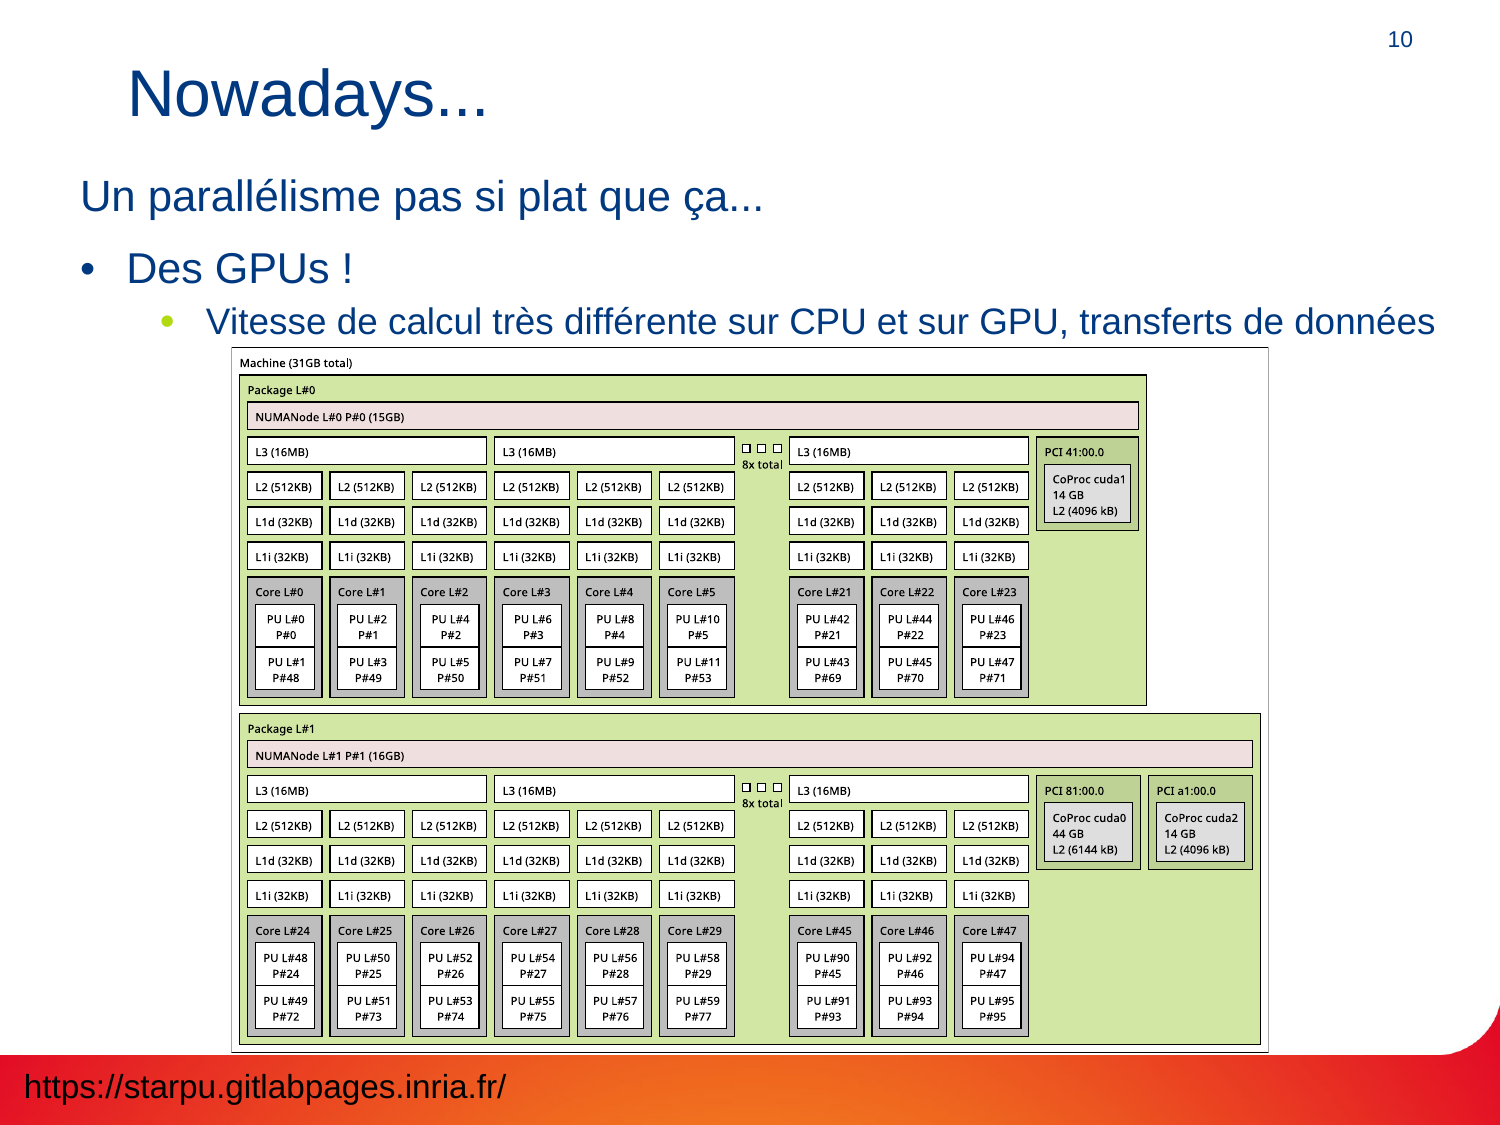

# Nowadays...
Un parallélisme pas si plat que ça...
Des GPUs !
Vitesse de calcul très différente sur CPU et sur GPU, transferts de données